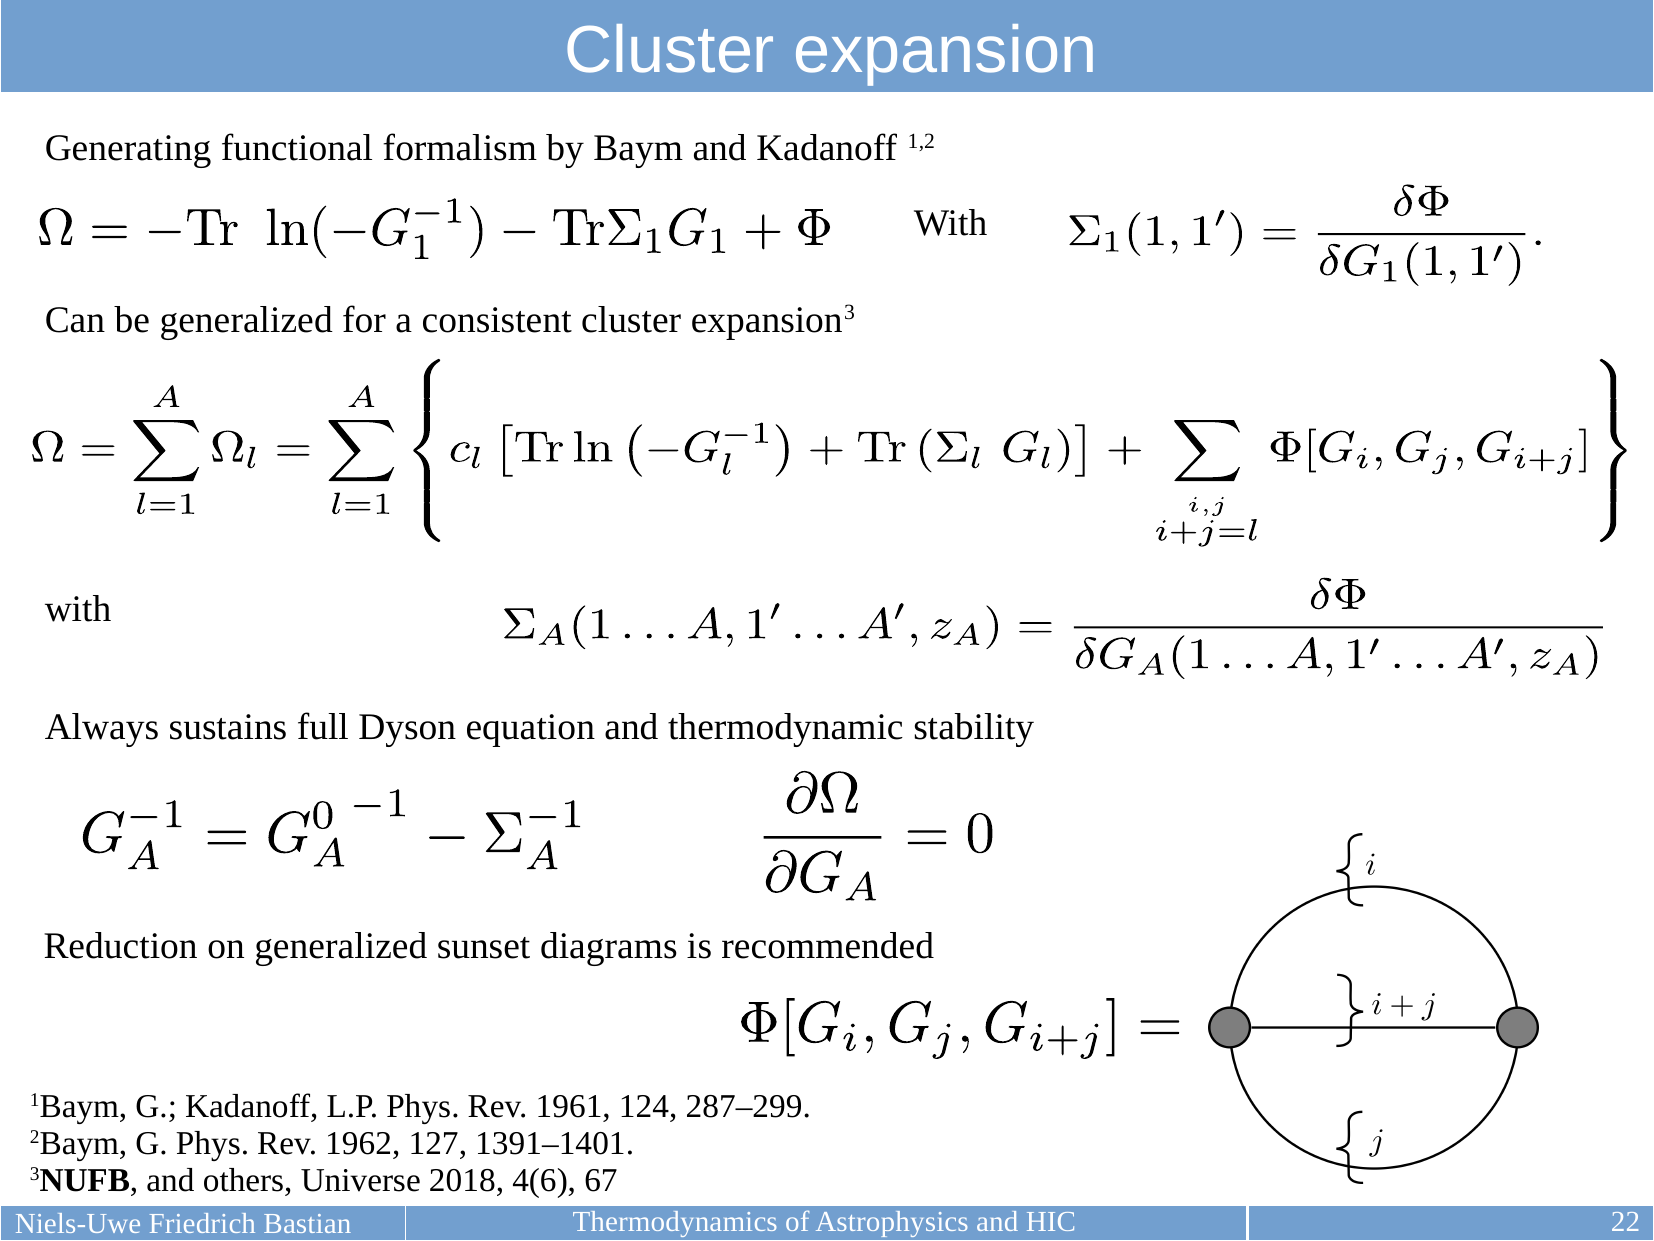

# Cluster expansion
Generating functional formalism by Baym and Kadanoff 1,2
With
Can be generalized for a consistent cluster expansion3
with
Always sustains full Dyson equation and thermodynamic stability
Reduction on generalized sunset diagrams is recommended
1Baym, G.; Kadanoff, L.P. Phys. Rev. 1961, 124, 287–299.
2Baym, G. Phys. Rev. 1962, 127, 1391–1401.
3NUFB, and others, Universe 2018, 4(6), 67
Thermodynamics of Astrophysics and HIC
22